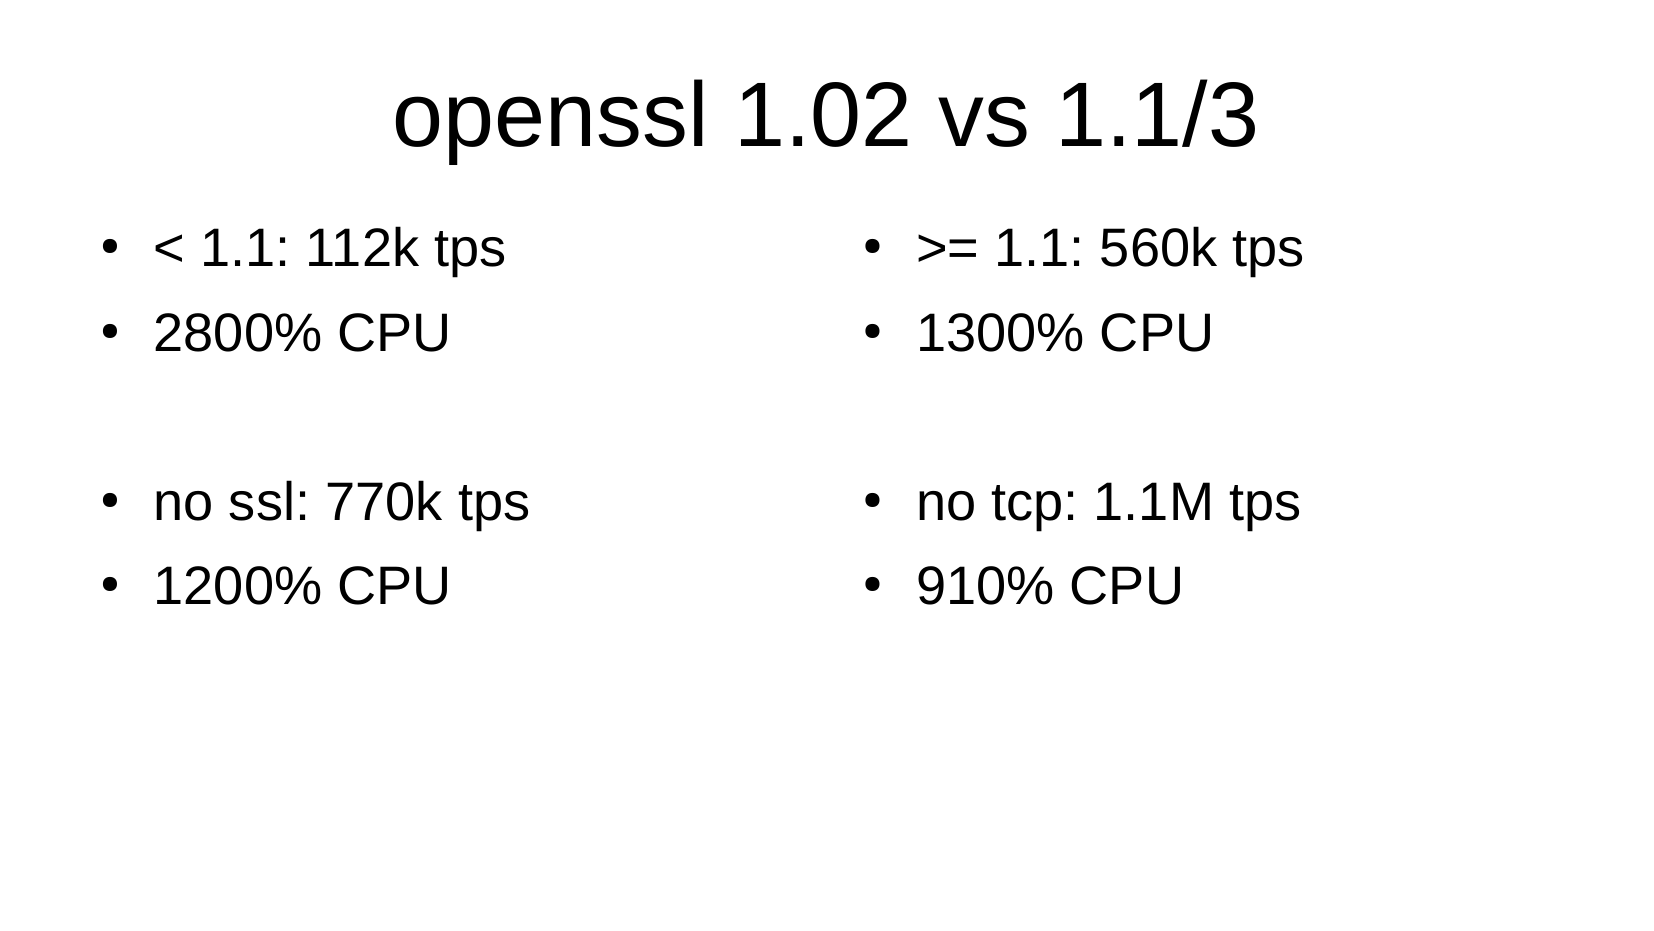

# openssl 1.02 vs 1.1/3
< 1.1: 112k tps
2800% CPU
no ssl: 770k tps
1200% CPU
>= 1.1: 560k tps
1300% CPU
no tcp: 1.1M tps
910% CPU